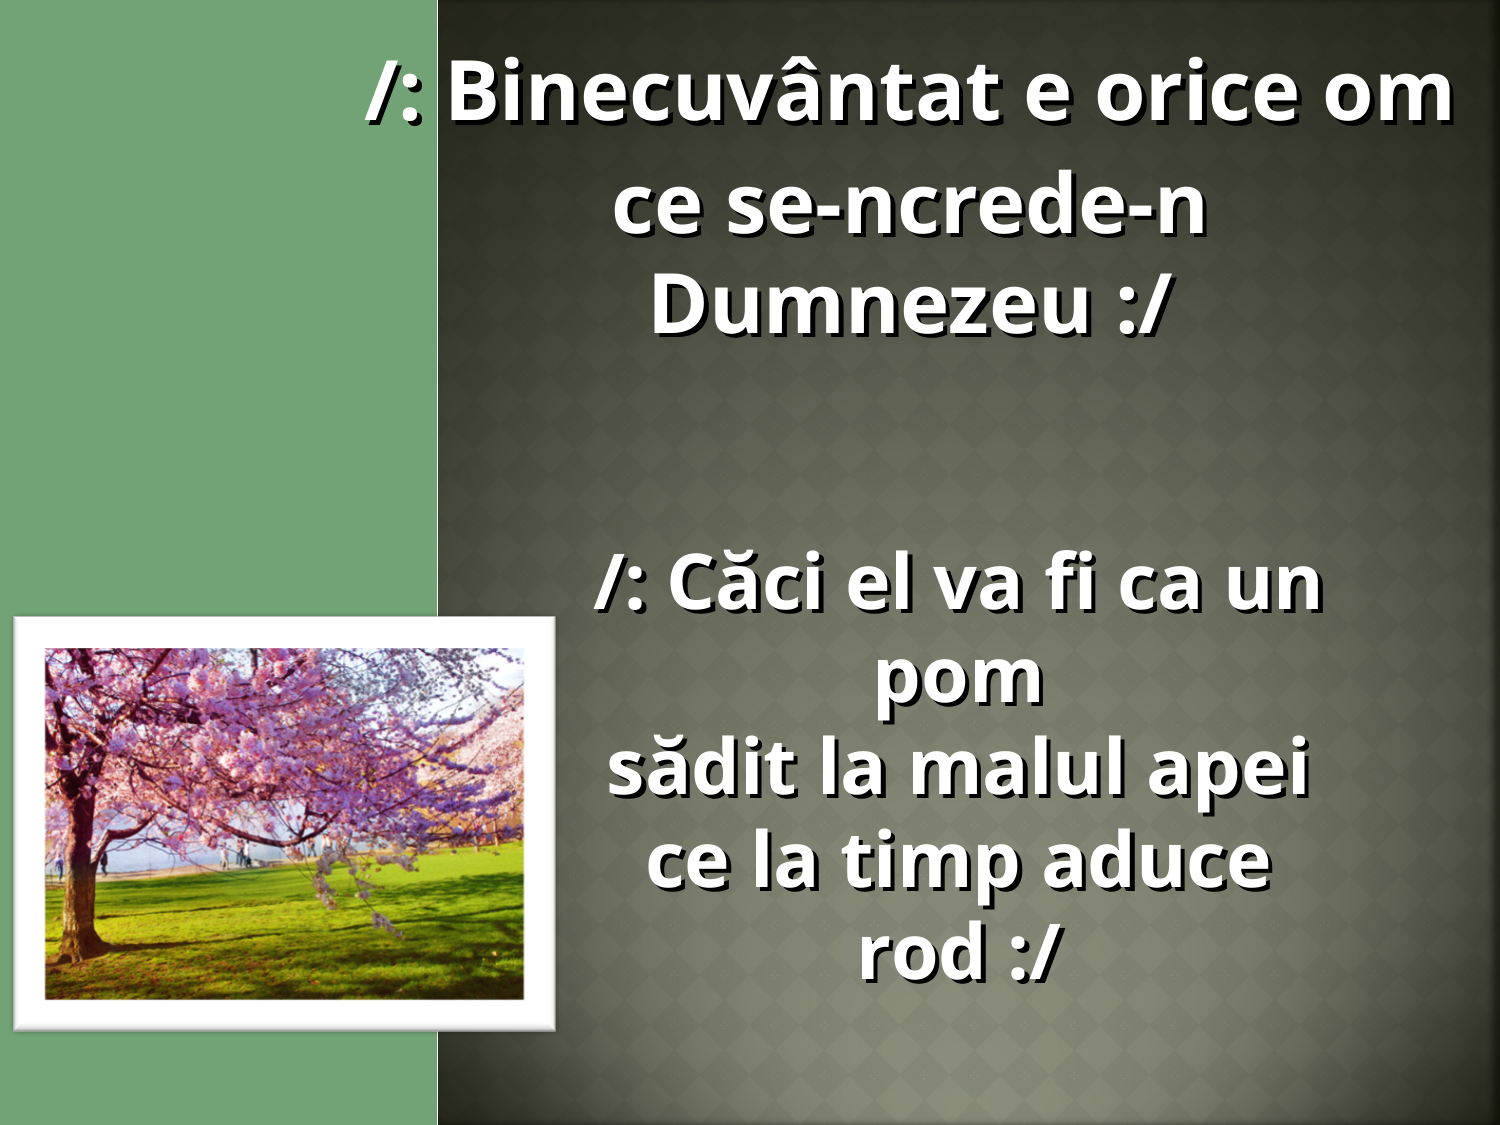

/: Binecuvântat e orice om
ce se-ncrede-n Dumnezeu :/
/: Căci el va fi ca un pom
sădit la malul apei
ce la timp aduce rod :/